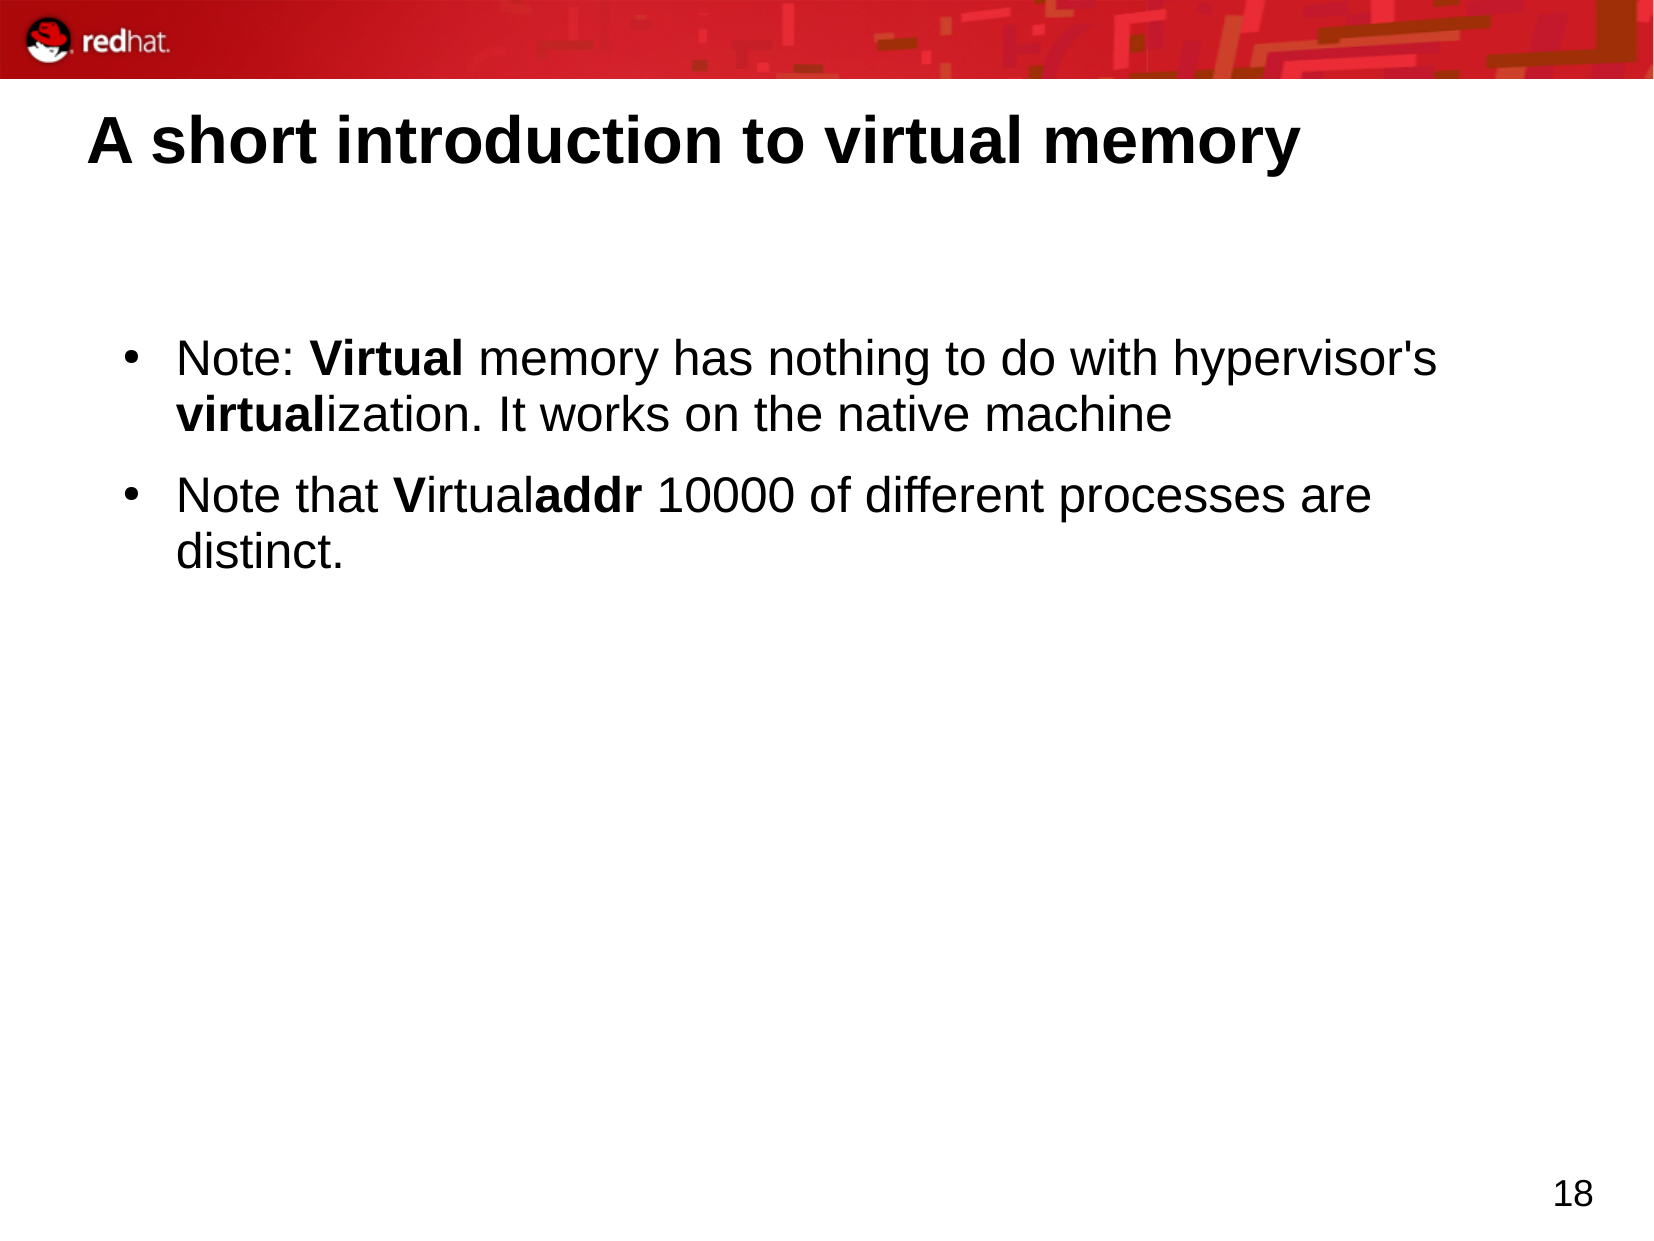

# A short introduction to virtual memory
Note: Virtual memory has nothing to do with hypervisor's virtualization. It works on the native machine
Note that Virtualaddr 10000 of different processes are distinct.